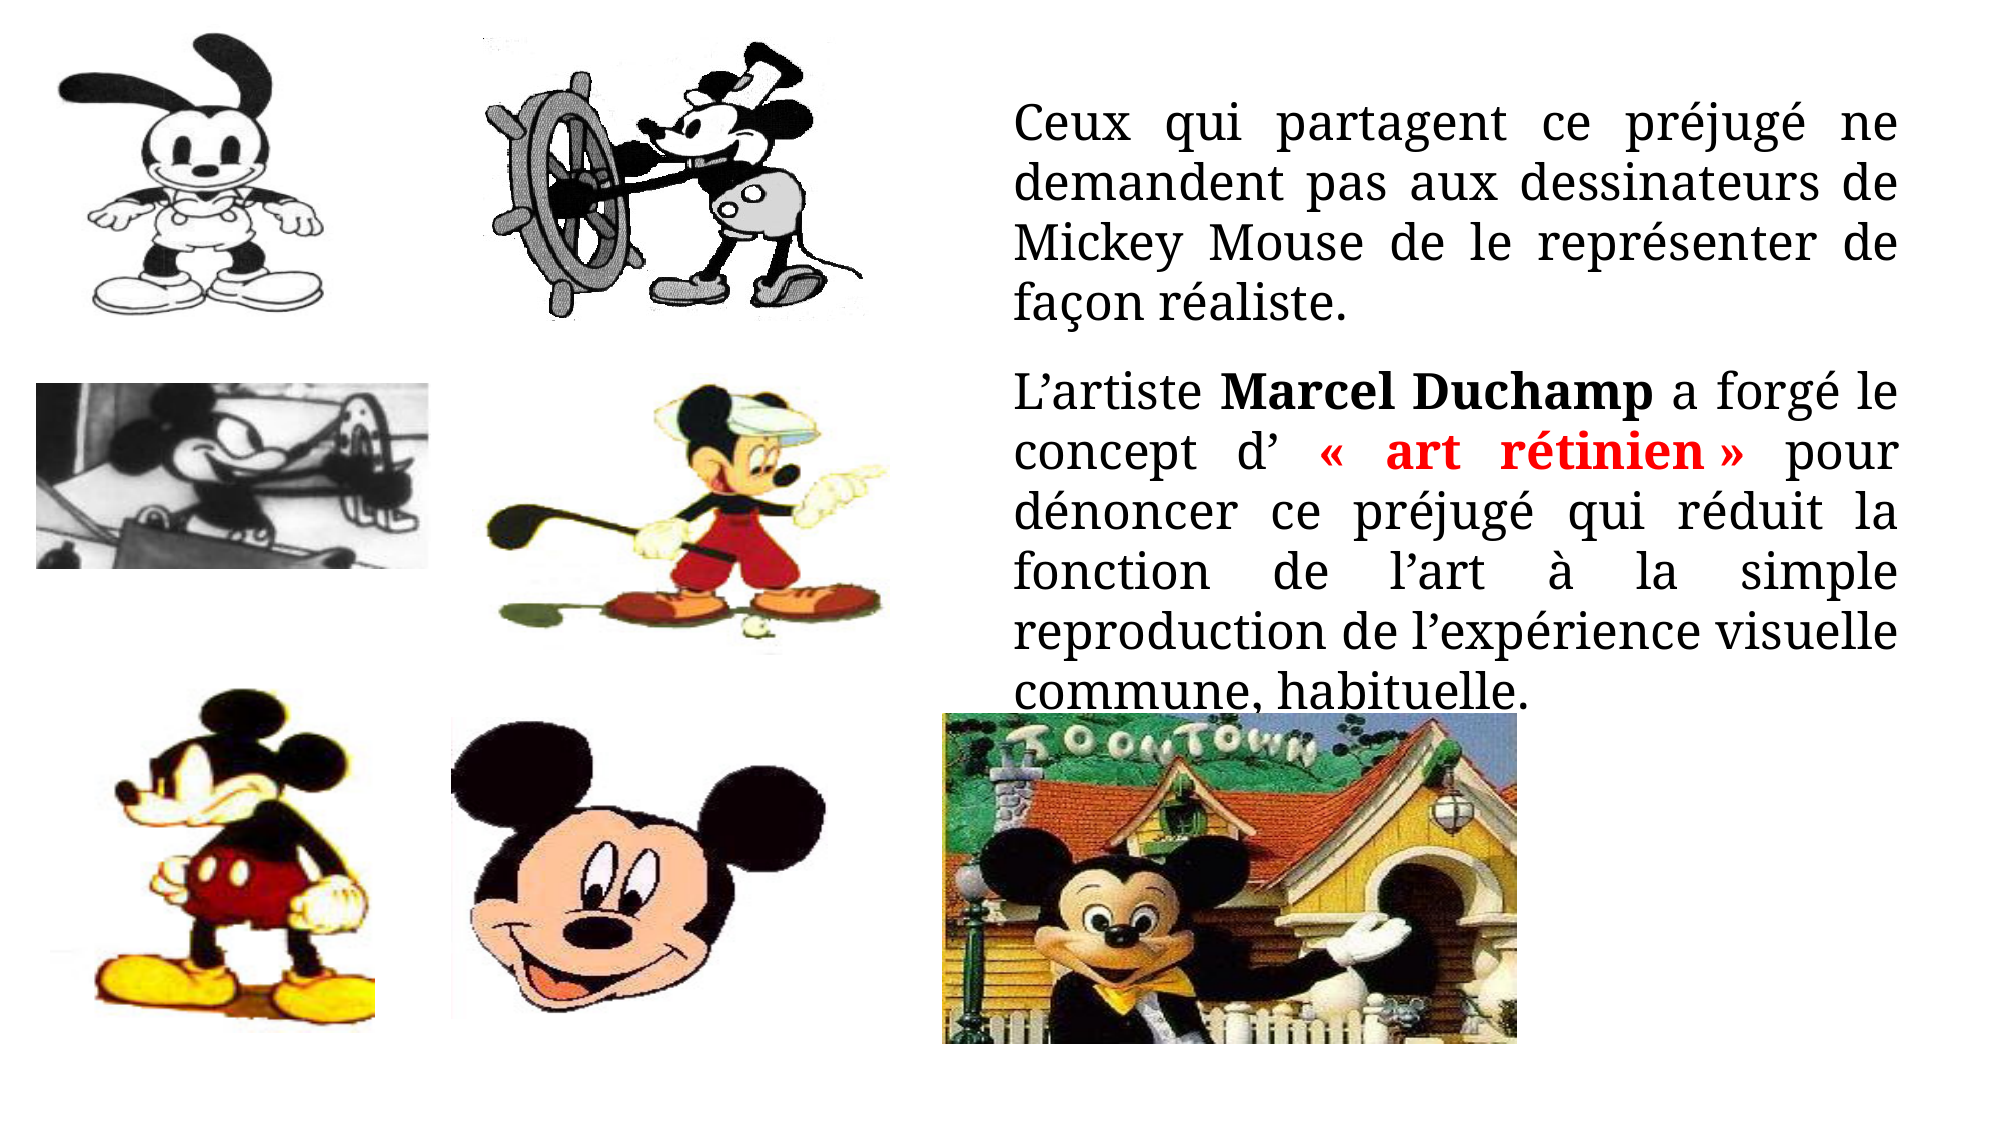

Ceux qui partagent ce préjugé ne demandent pas aux dessinateurs de Mickey Mouse de le représenter de façon réaliste.
L’artiste Marcel Duchamp a forgé le concept d’ « art rétinien » pour dénoncer ce préjugé qui réduit la fonction de l’art à la simple reproduction de l’expérience visuelle commune, habituelle.